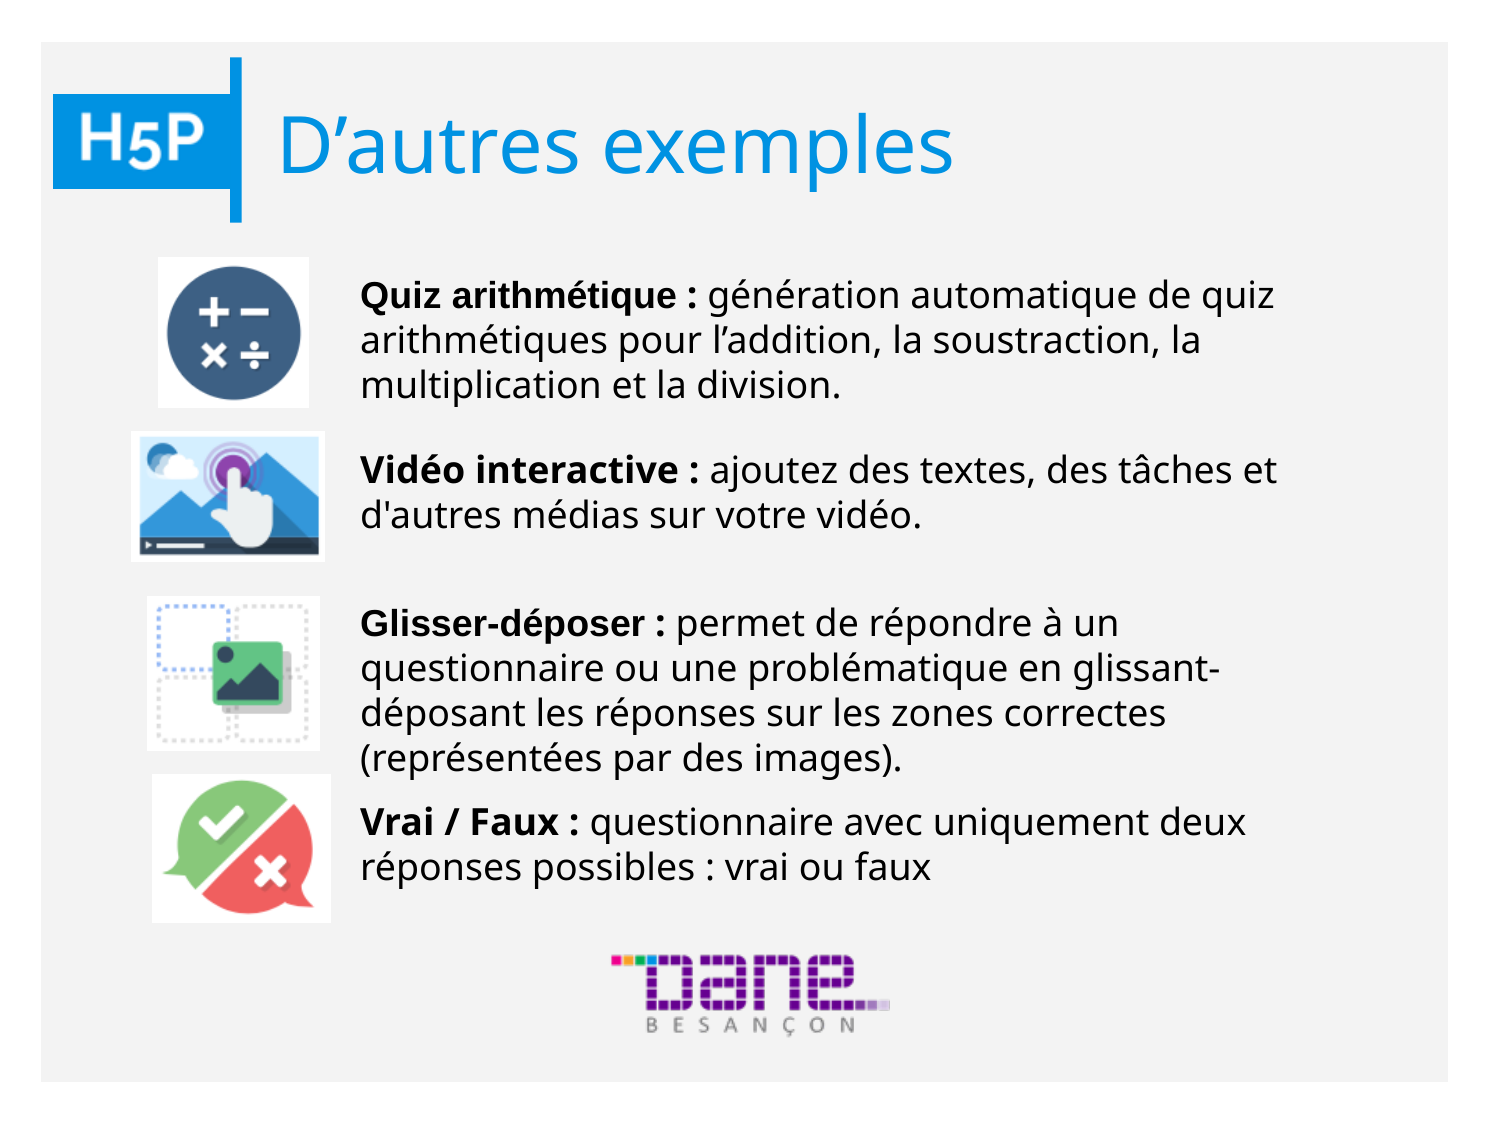

D’autres exemples
Quiz arithmétique : génération automatique de quiz arithmétiques pour l’addition, la soustraction, la multiplication et la division.
Vidéo interactive : ajoutez des textes, des tâches et d'autres médias sur votre vidéo.
Glisser-déposer : permet de répondre à un questionnaire ou une problématique en glissant-déposant les réponses sur les zones correctes (représentées par des images).
Vrai / Faux : questionnaire avec uniquement deux réponses possibles : vrai ou faux